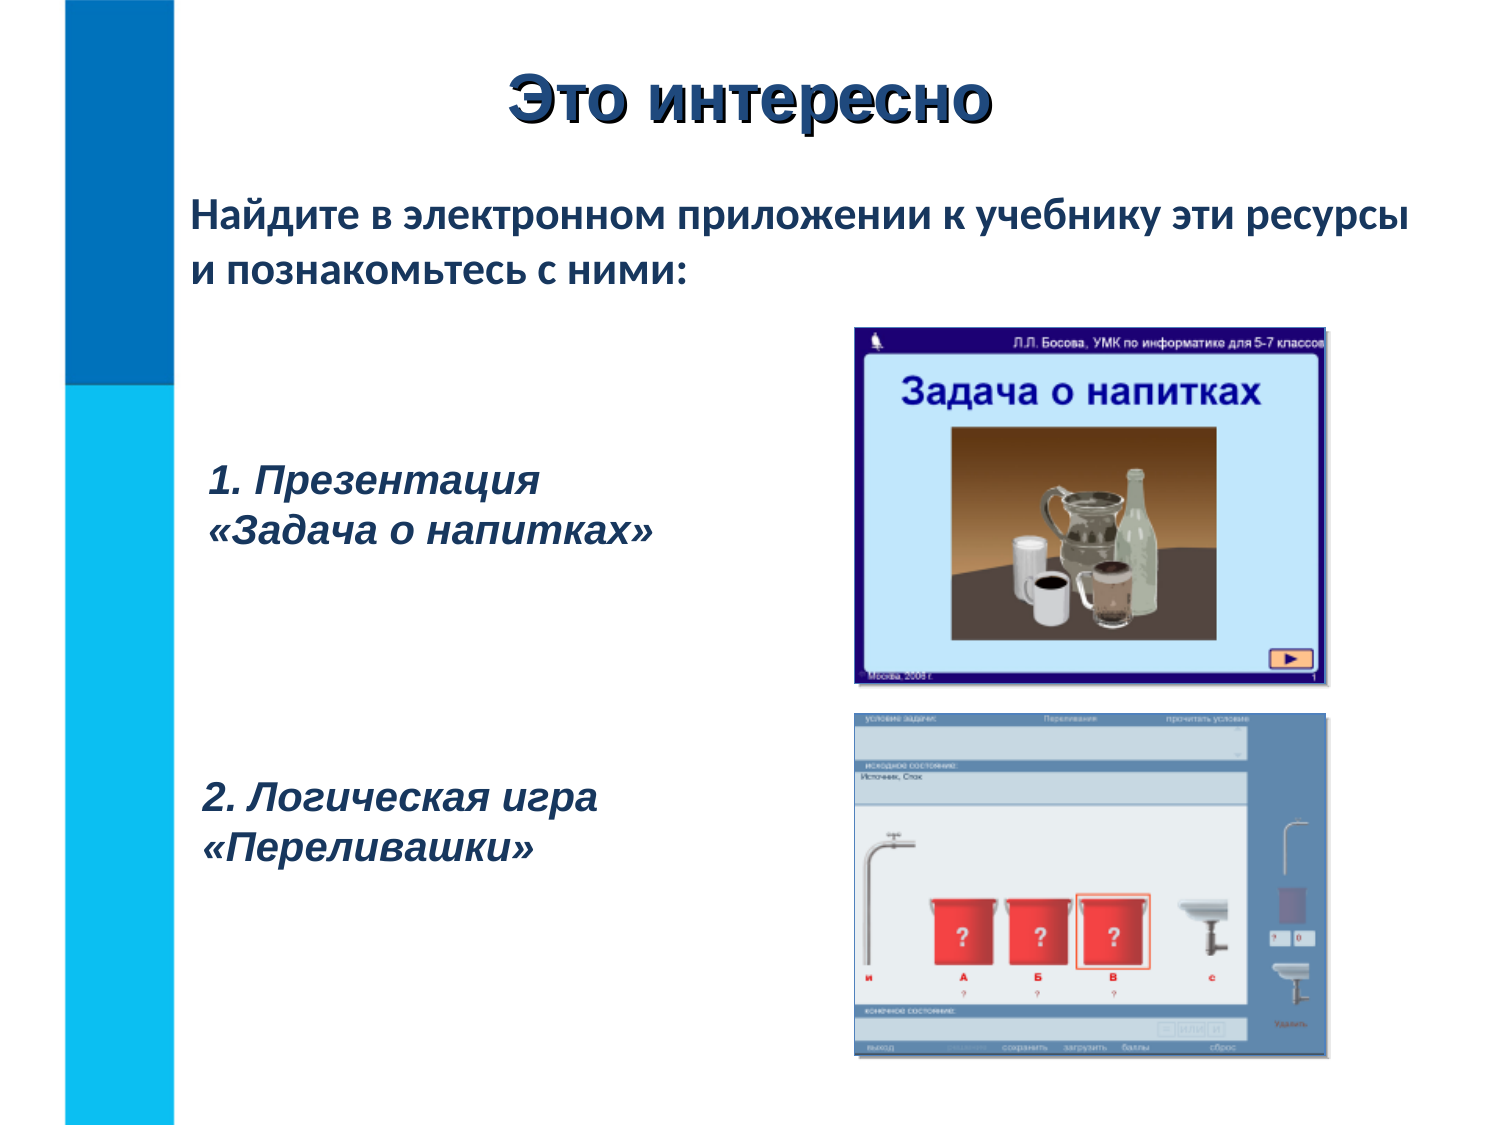

# Это интересно
Найдите в электронном приложении к учебнику эти ресурсы и познакомьтесь с ними:
 Презентация
«Задача о напитках»
2. Логическая игра
«Переливашки»